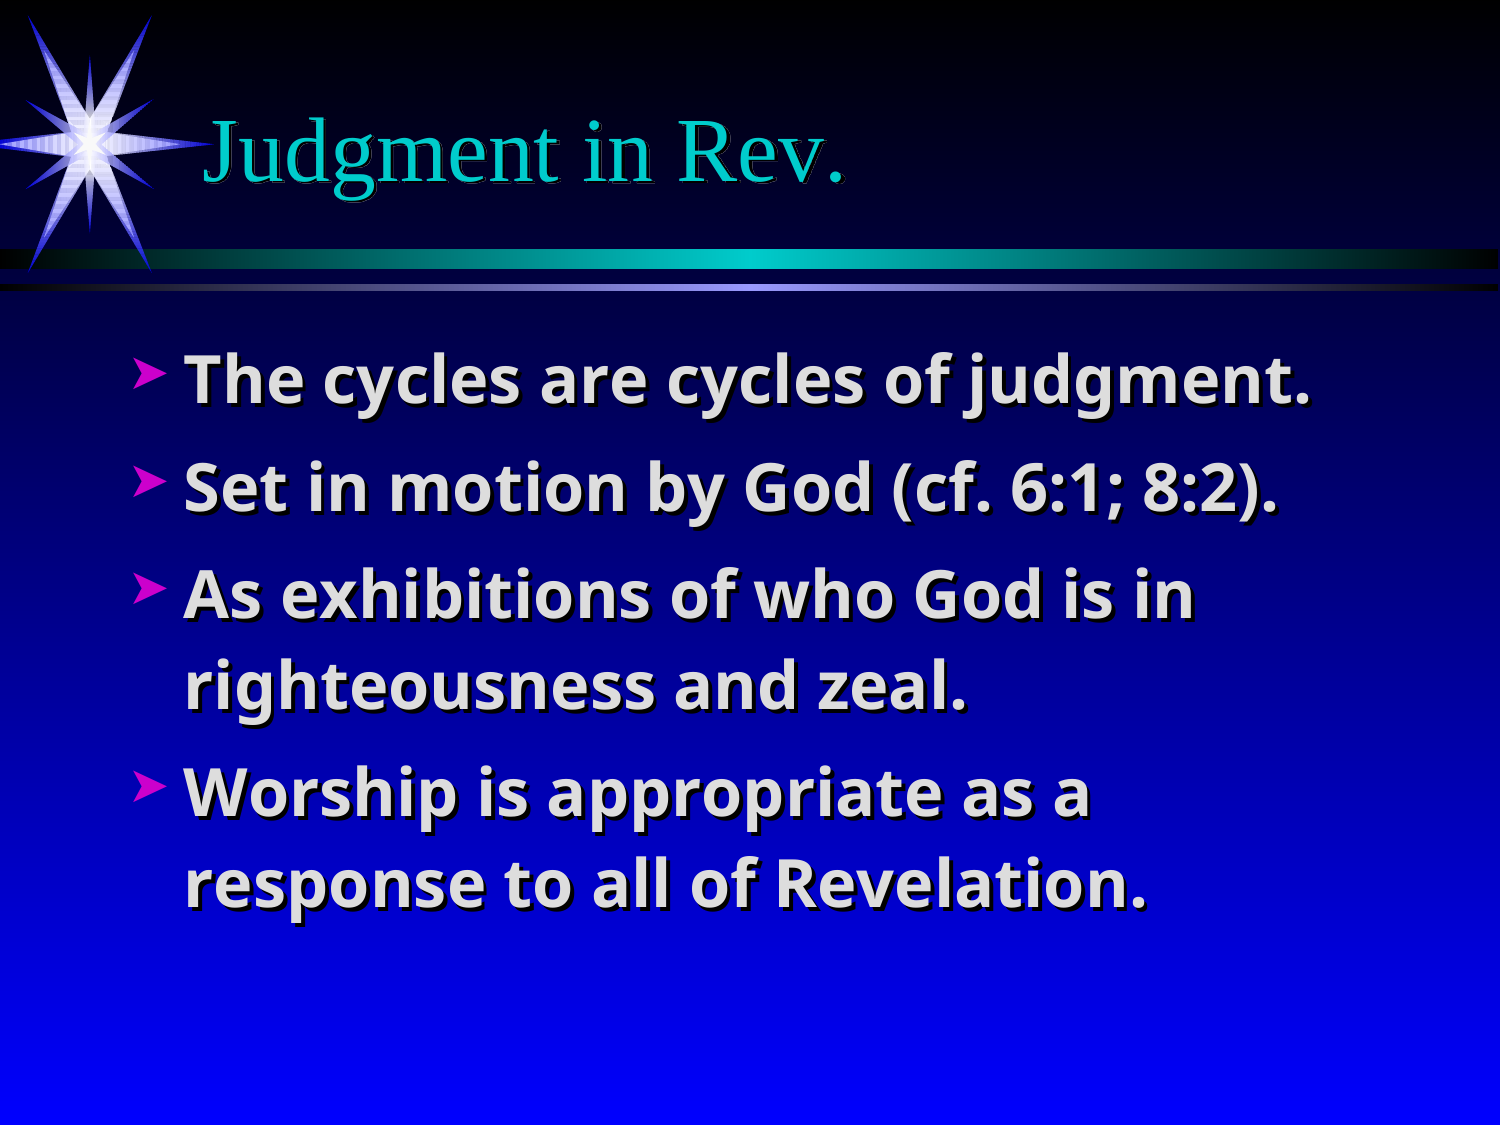

# Judgment in Rev.
The cycles are cycles of judgment.
Set in motion by God (cf. 6:1; 8:2).
As exhibitions of who God is in righteousness and zeal.
Worship is appropriate as a response to all of Revelation.